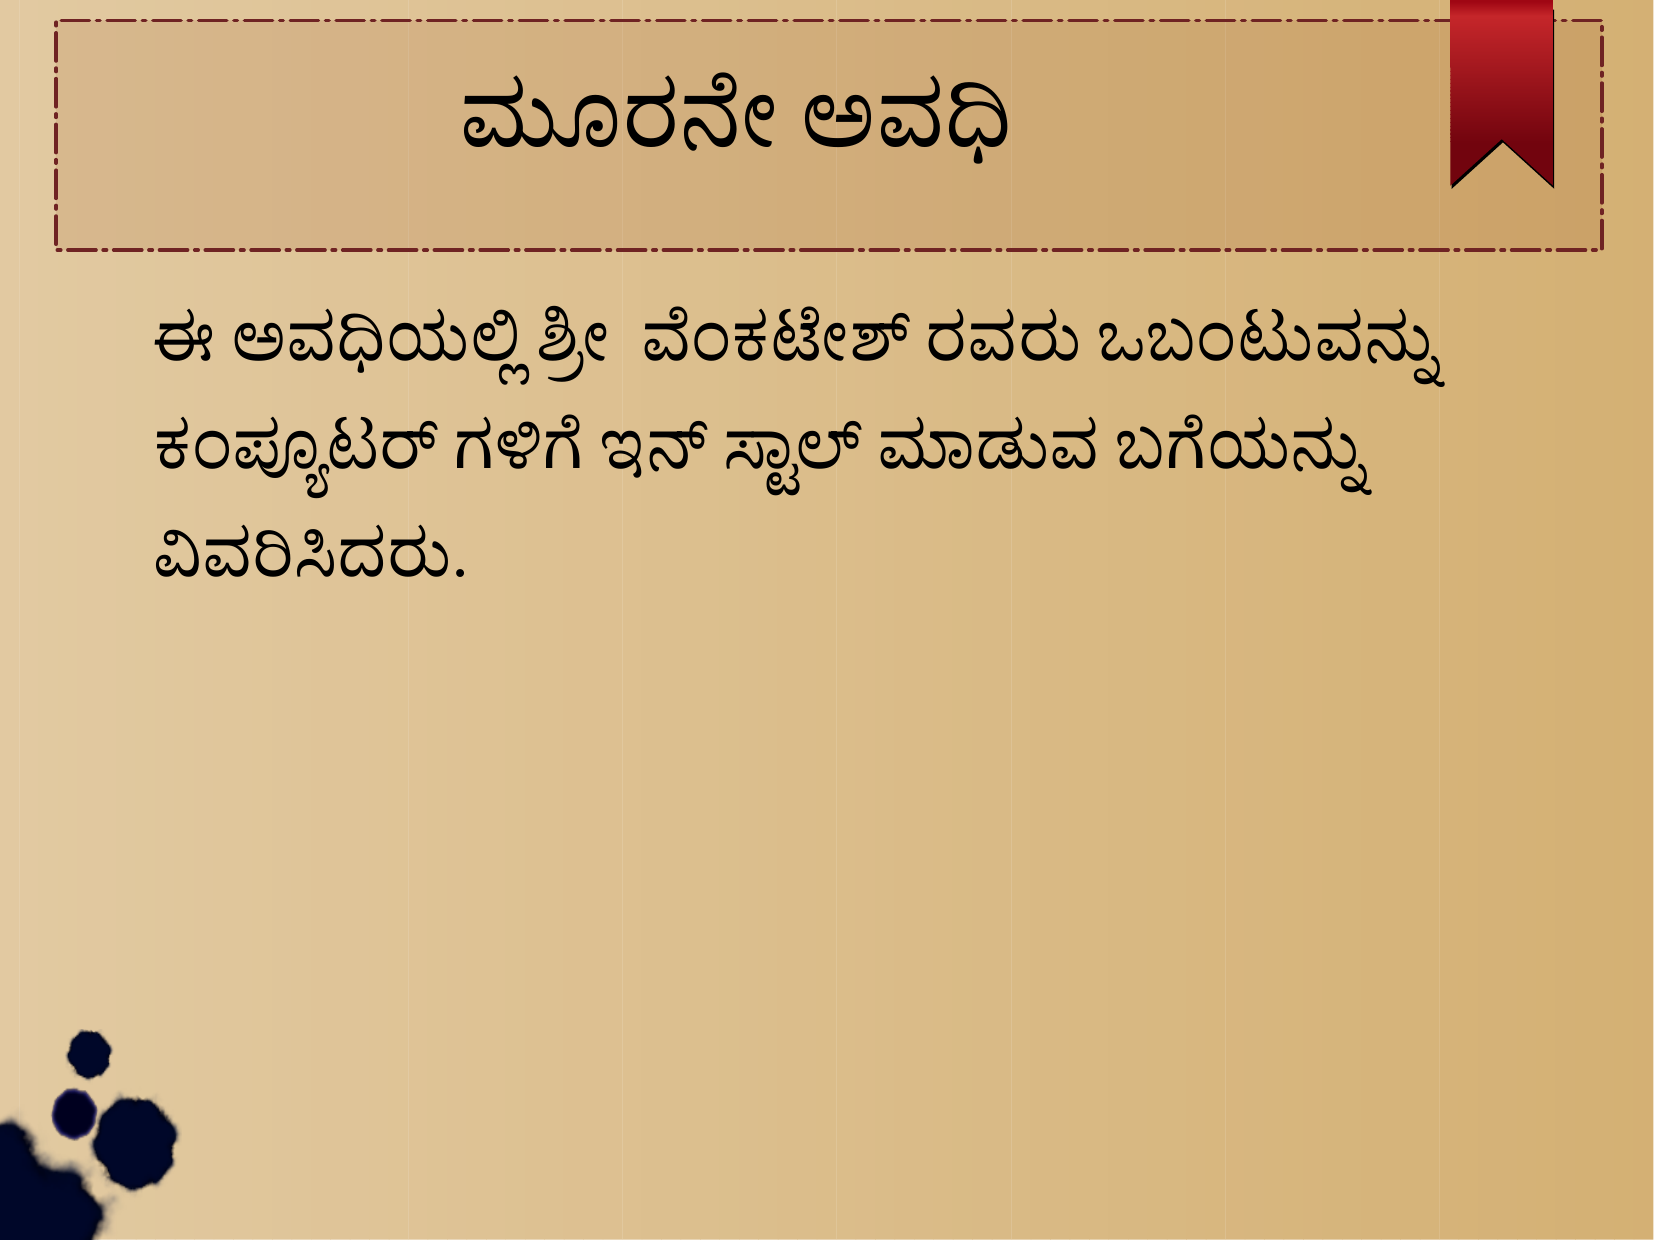

# ಮೂರನೇ ಅವಧಿ
ಈ ಅವಧಿಯಲ್ಲಿ ಶ್ರೀ ವೆಂಕಟೇಶ್ ರವರು ಒಬಂಟುವನ್ನು ಕಂಪ್ಯೂಟರ್ ಗಳಿಗೆ ಇನ್ ಸ್ಟಾಲ್ ಮಾಡುವ ಬಗೆಯನ್ನು ವಿವರಿಸಿದರು.